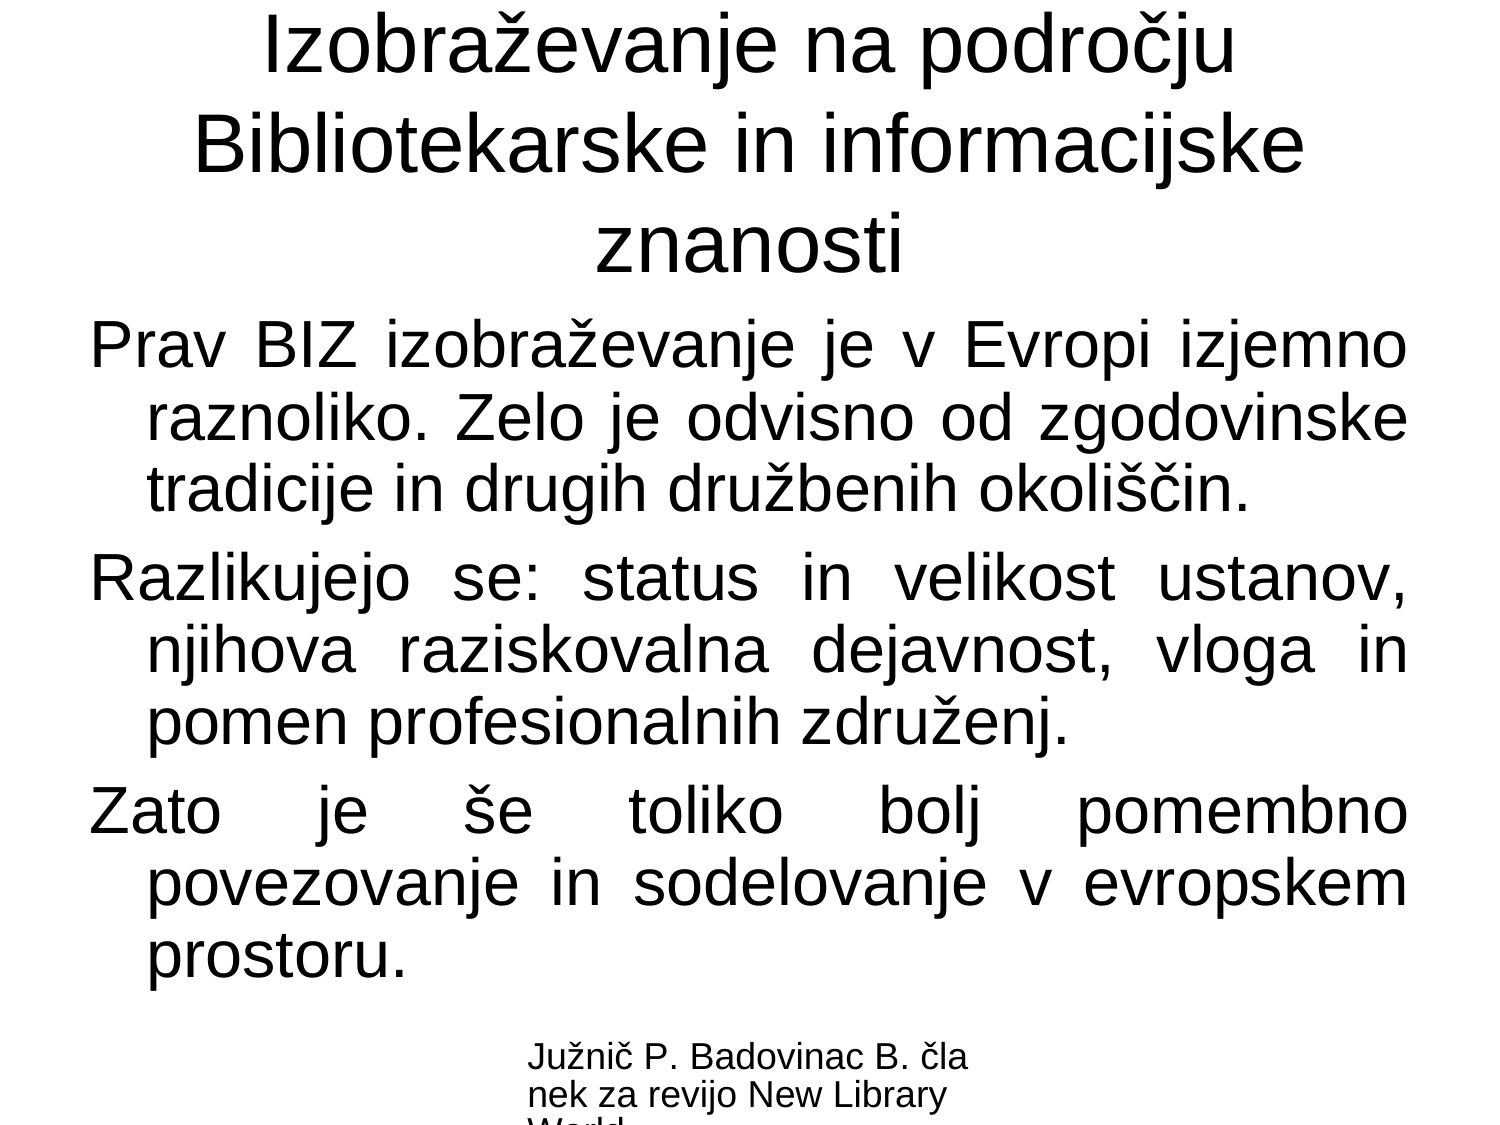

# Izobraževanje na področju Bibliotekarske in informacijske znanosti
Prav BIZ izobraževanje je v Evropi izjemno raznoliko. Zelo je odvisno od zgodovinske tradicije in drugih družbenih okoliščin.
Razlikujejo se: status in velikost ustanov, njihova raziskovalna dejavnost, vloga in pomen profesionalnih združenj.
Zato je še toliko bolj pomembno povezovanje in sodelovanje v evropskem prostoru.
Južnič P. Badovinac B. članek za revijo New Library World